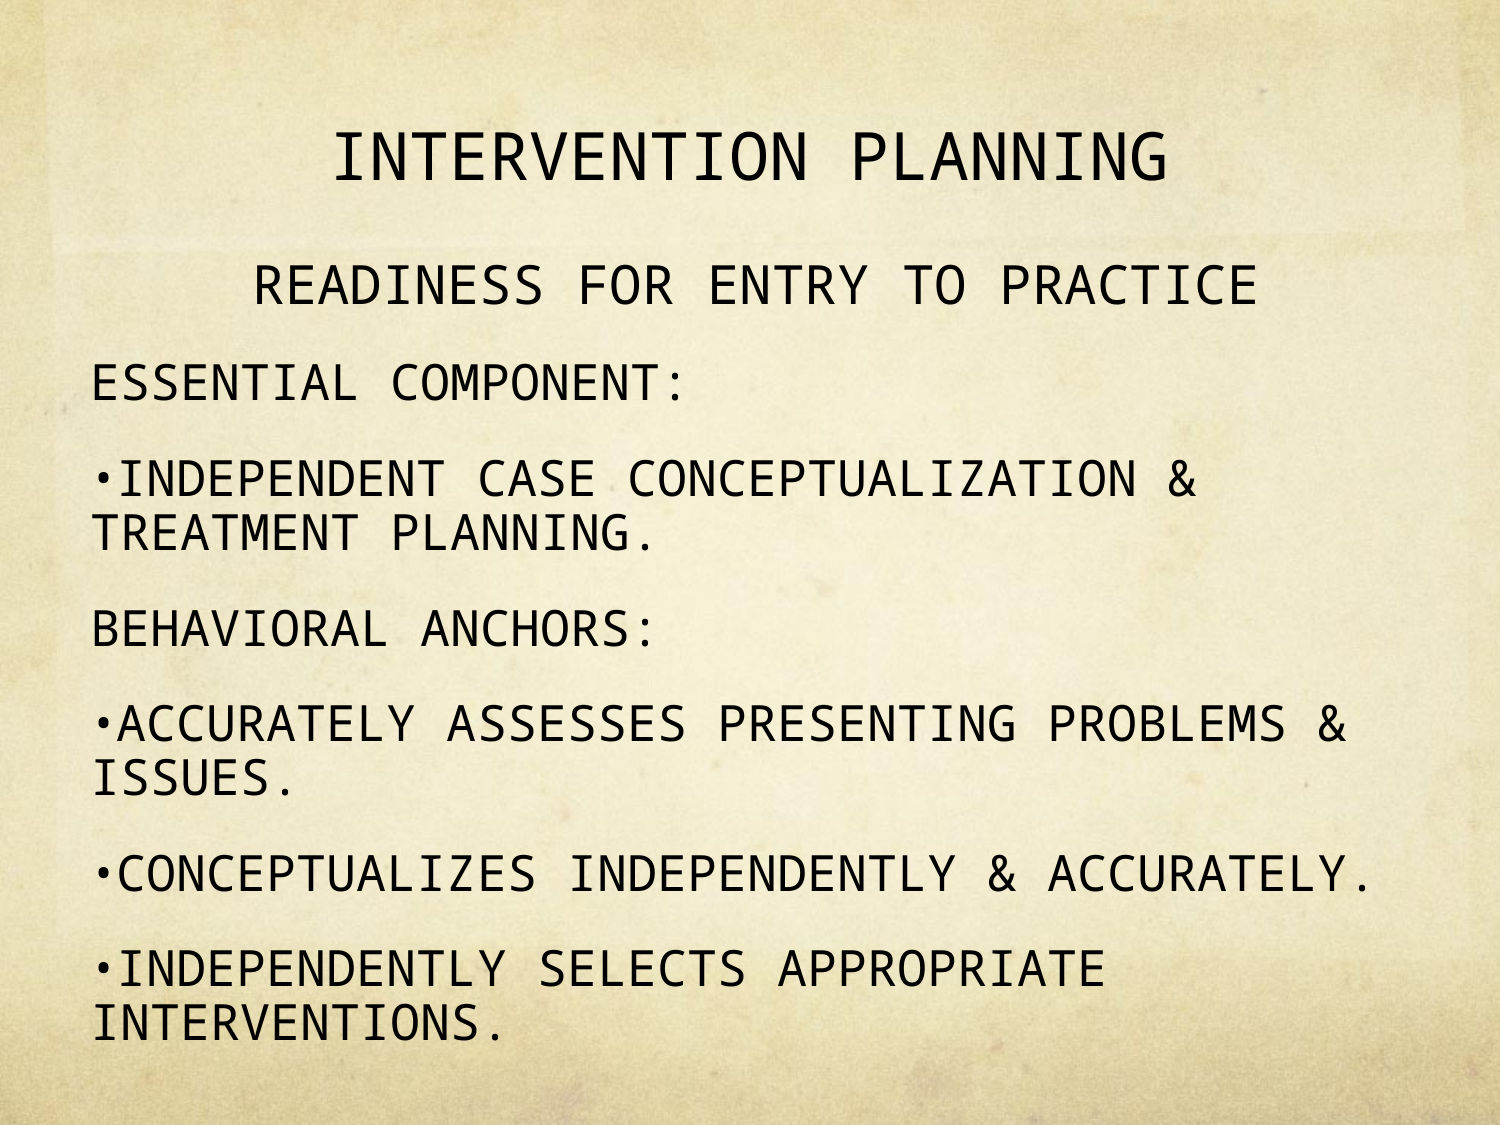

# INTERVENTION PLANNING
READINESS FOR ENTRY TO PRACTICE
ESSENTIAL COMPONENT:
INDEPENDENT CASE CONCEPTUALIZATION & TREATMENT PLANNING.
BEHAVIORAL ANCHORS:
ACCURATELY ASSESSES PRESENTING PROBLEMS & ISSUES.
CONCEPTUALIZES INDEPENDENTLY & ACCURATELY.
INDEPENDENTLY SELECTS APPROPRIATE INTERVENTIONS.